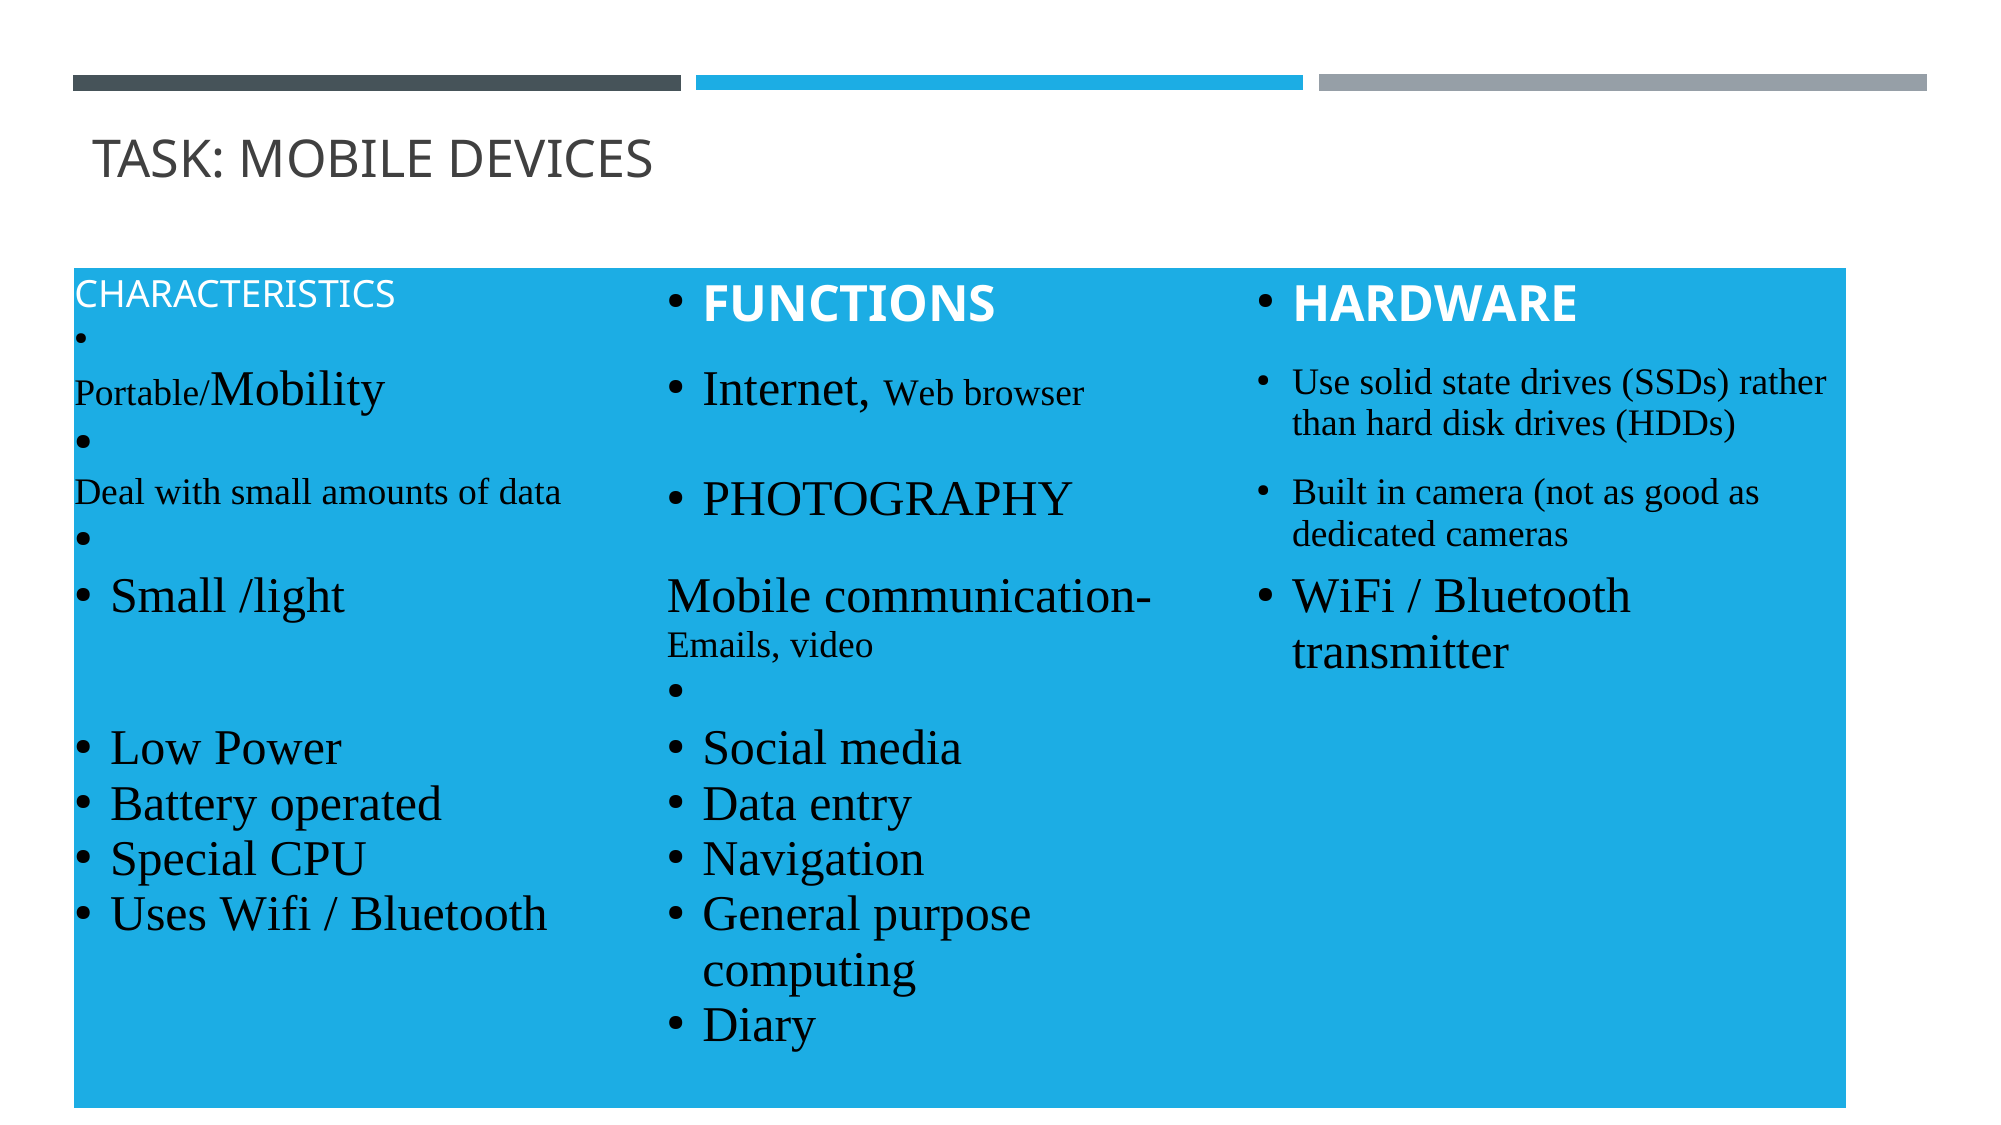

# Task: mobile devices
| Characteristics | functions | HARDWARE |
| --- | --- | --- |
| Portable/Mobility | Internet, Web browser | Use solid state drives (SSDs) rather than hard disk drives (HDDs) |
| Deal with small amounts of data | PHOTOGRAPHY | Built in camera (not as good as dedicated cameras |
| Small /light | Mobile communication-Emails, video | WiFi / Bluetooth transmitter |
| Low Power | Social media | |
| Battery operated | Data entry | |
| Special CPU | Navigation | |
| Uses Wifi / Bluetooth | General purpose computing | |
| | Diary | |
| | | |